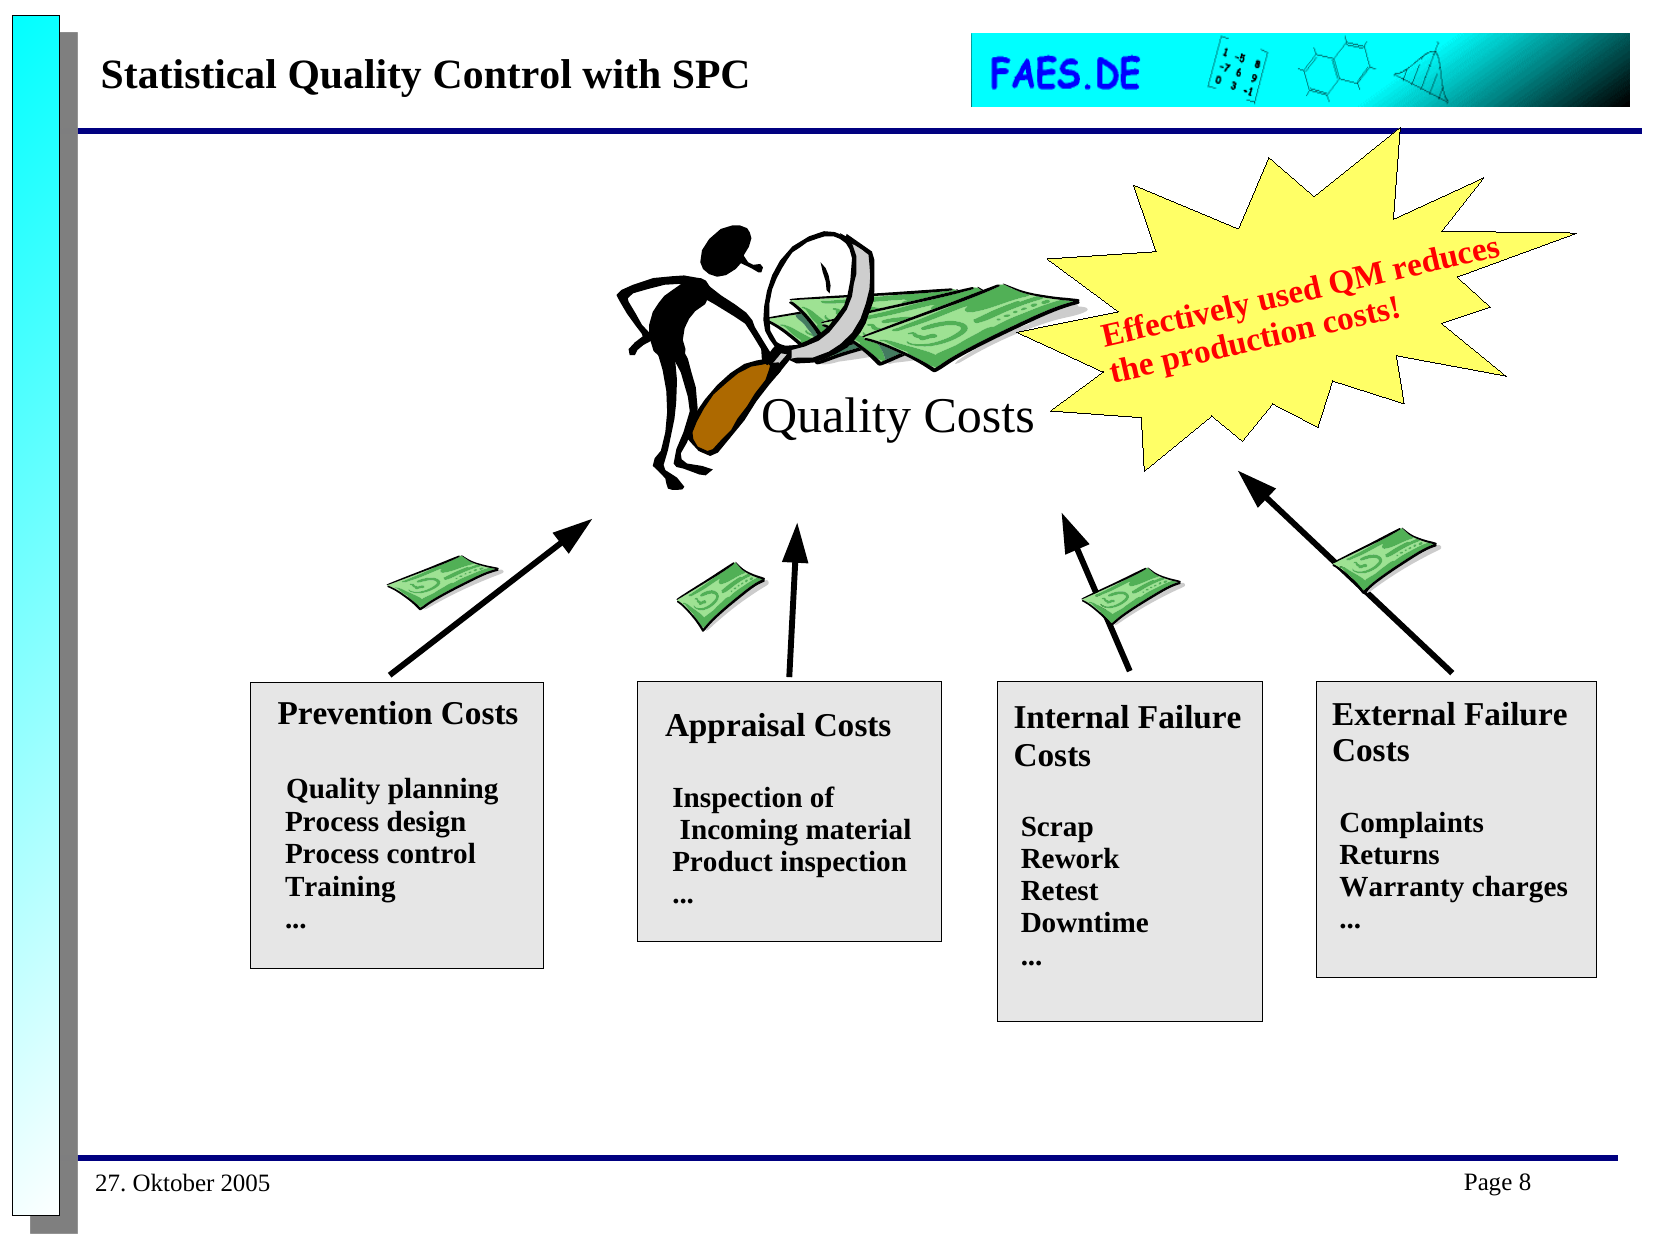

Statistical Quality Control with SPC
Effectively used QM reduces
the production costs!
Quality Costs
External Failure
Costs
 Complaints
 Returns
 Warranty charges
 ...
Internal Failure
Costs
 Scrap
 Rework
 Retest
 Downtime
 ...
Prevention Costs
 Quality planning
 Process design
 Process control
 Training
 ...
Appraisal Costs
 Inspection of
 Incoming material
 Product inspection
 ...
Page
27. Oktober 2005